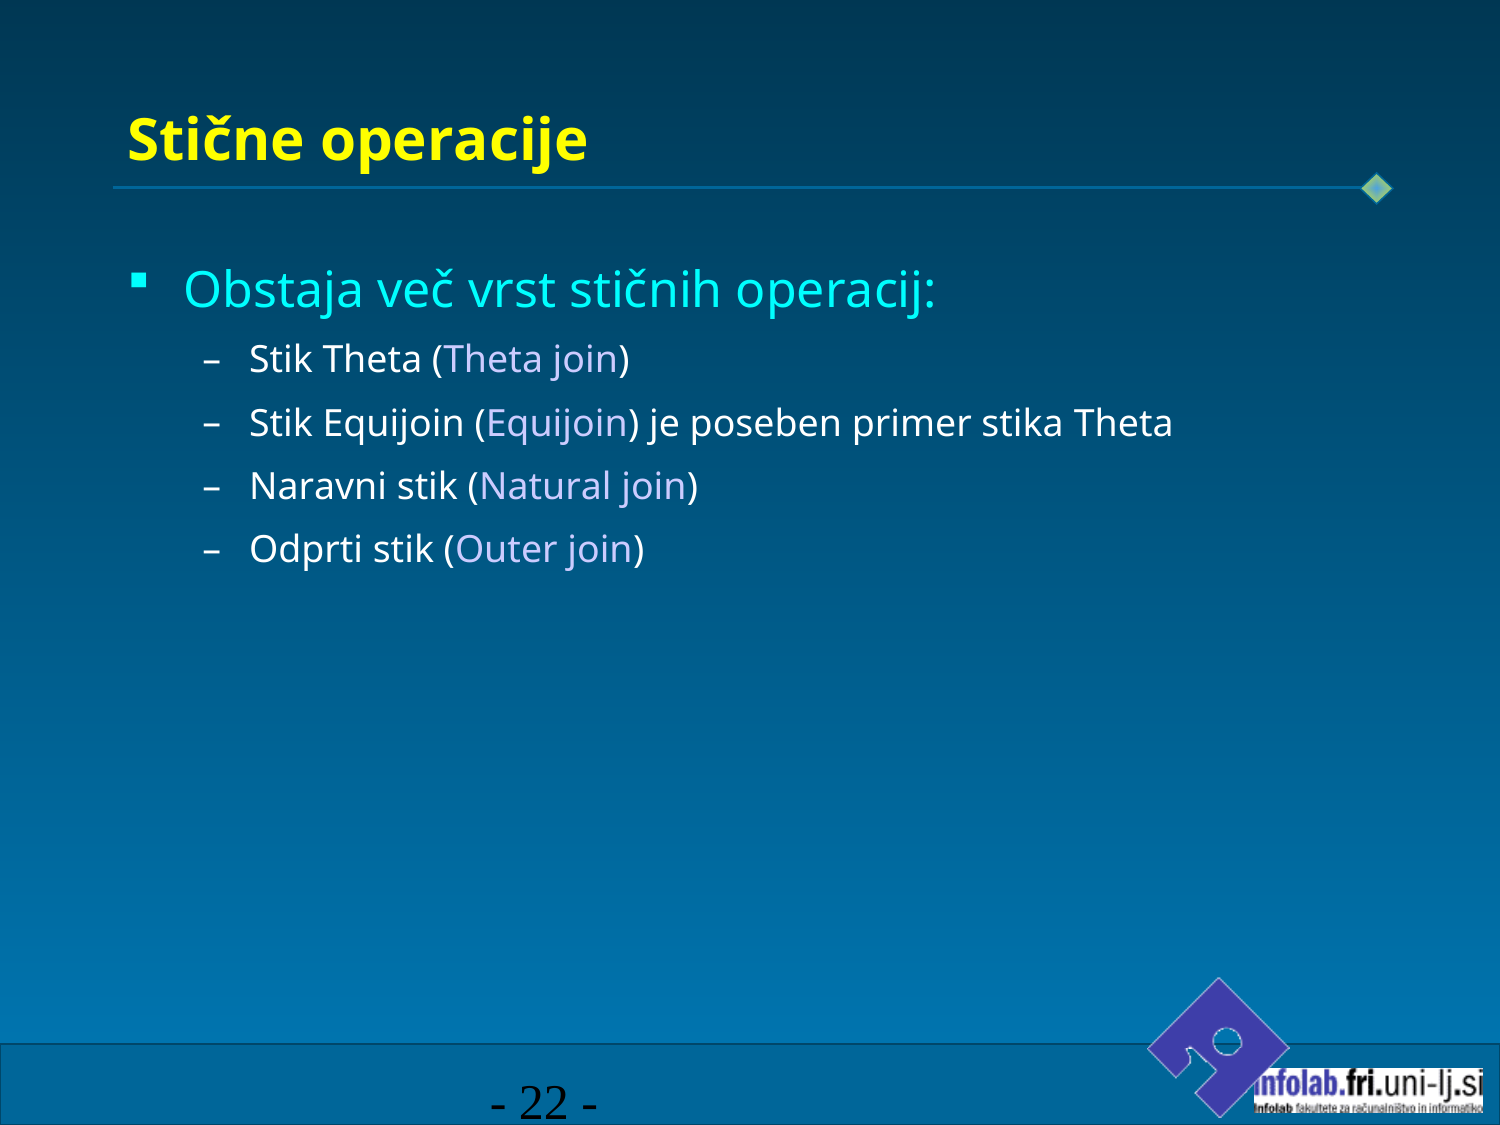

# Stične operacije
Obstaja več vrst stičnih operacij:
Stik Theta (Theta join)
Stik Equijoin (Equijoin) je poseben primer stika Theta
Naravni stik (Natural join)
Odprti stik (Outer join)